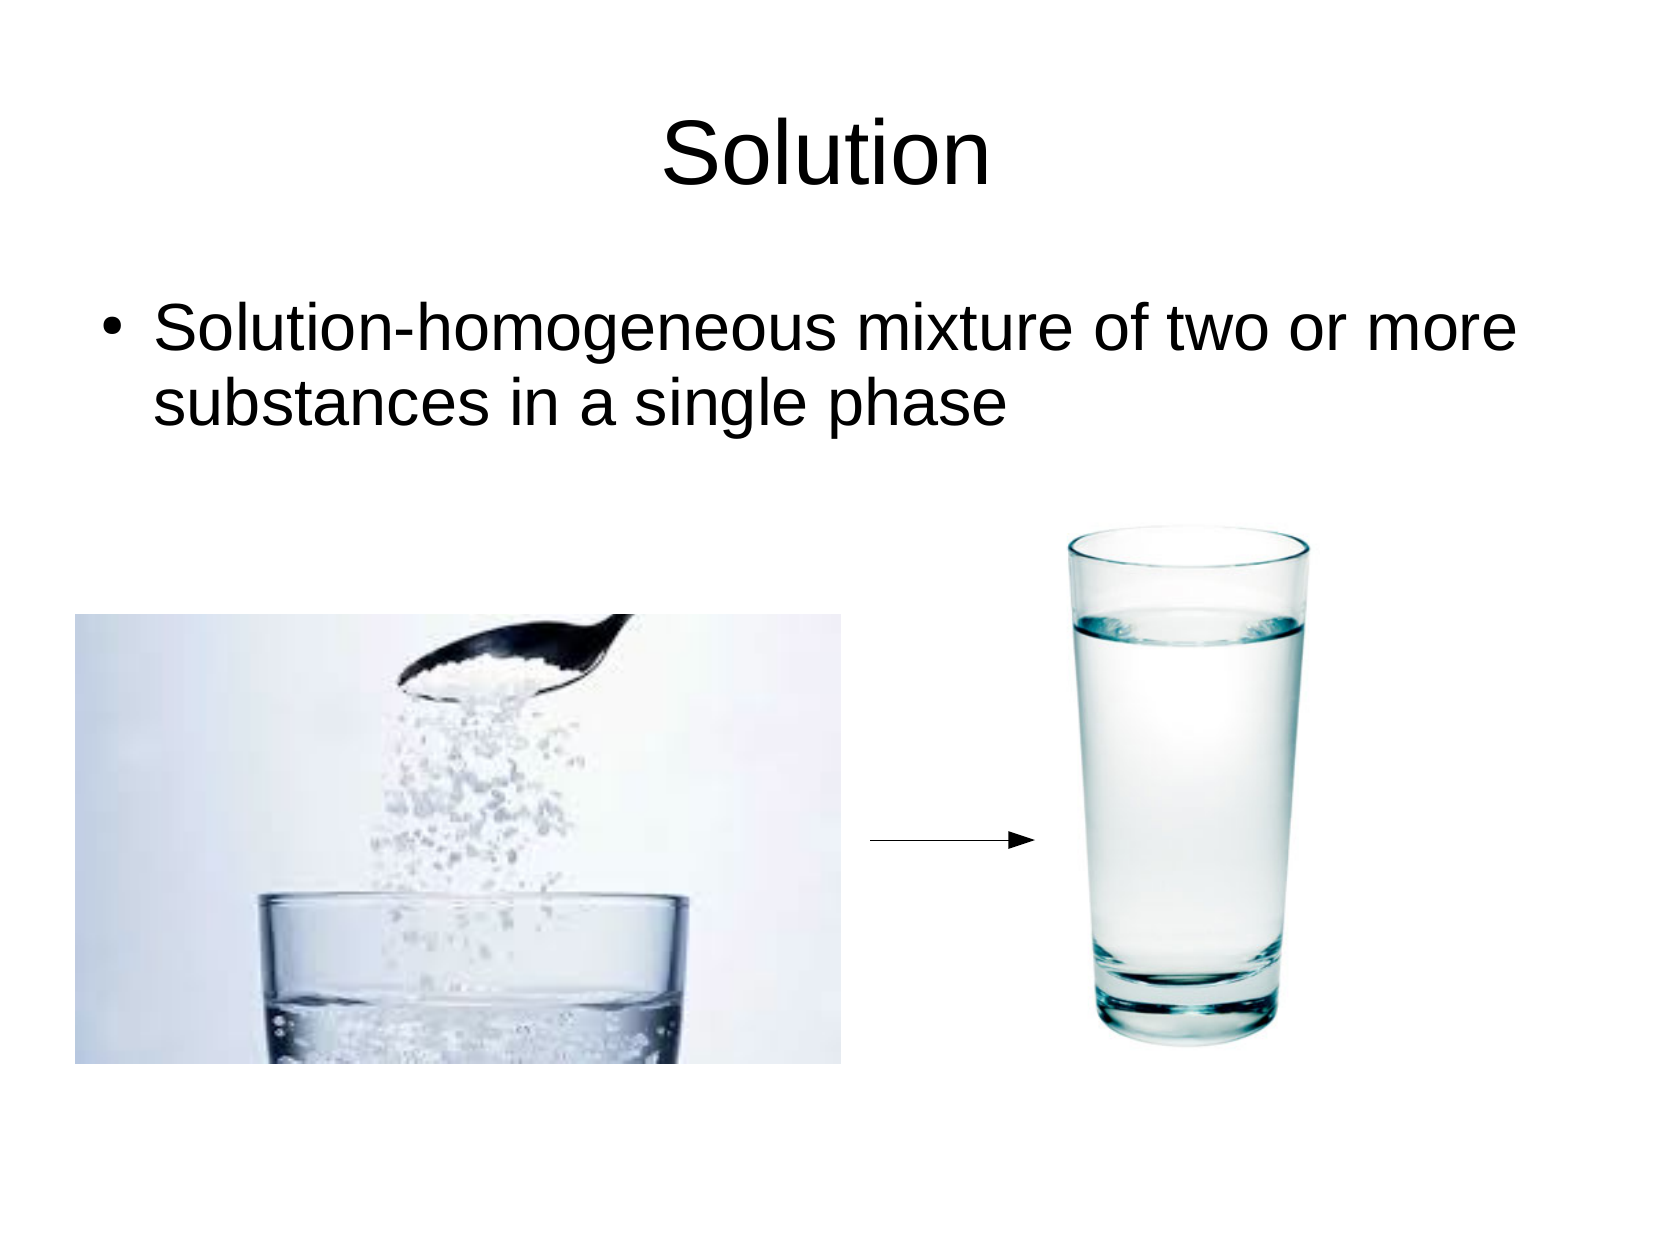

# Solution
Solution-homogeneous mixture of two or more substances in a single phase